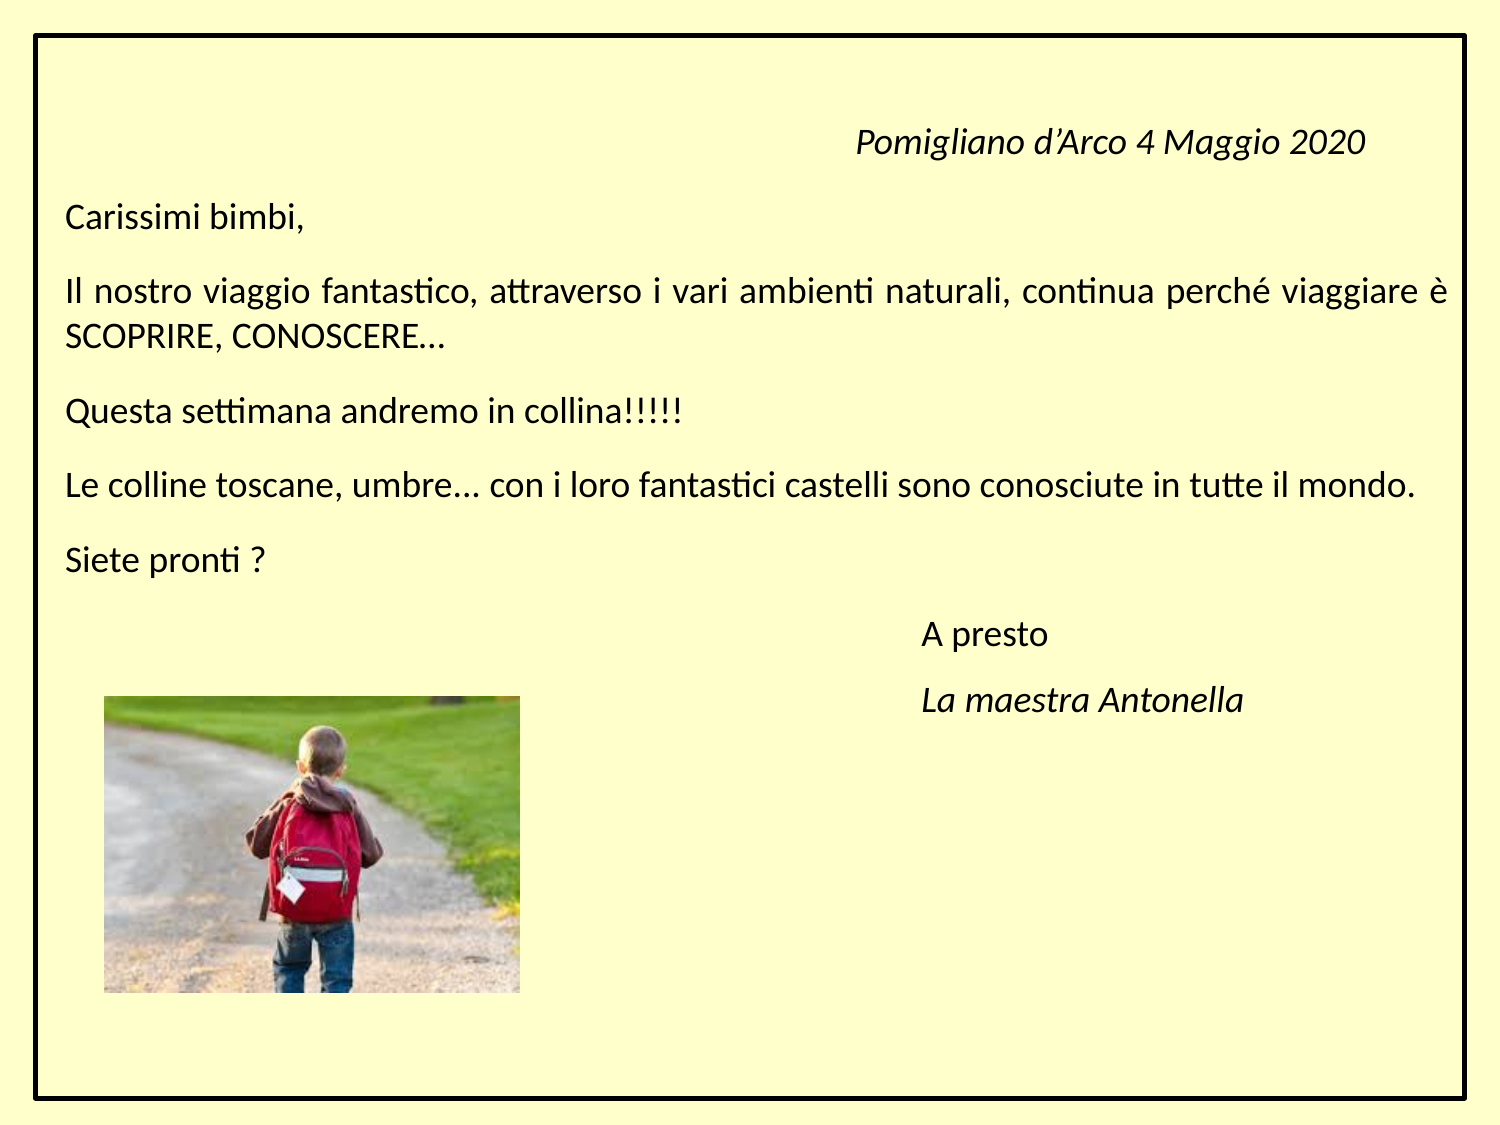

# Pomigliano d’Arco 4 Maggio 2020
Carissimi bimbi,
Il nostro viaggio fantastico, attraverso i vari ambienti naturali, continua perché viaggiare è SCOPRIRE, CONOSCERE…
Questa settimana andremo in collina!!!!!
Le colline toscane, umbre... con i loro fantastici castelli sono conosciute in tutte il mondo.
Siete pronti ?
A presto
 				La maestra Antonella